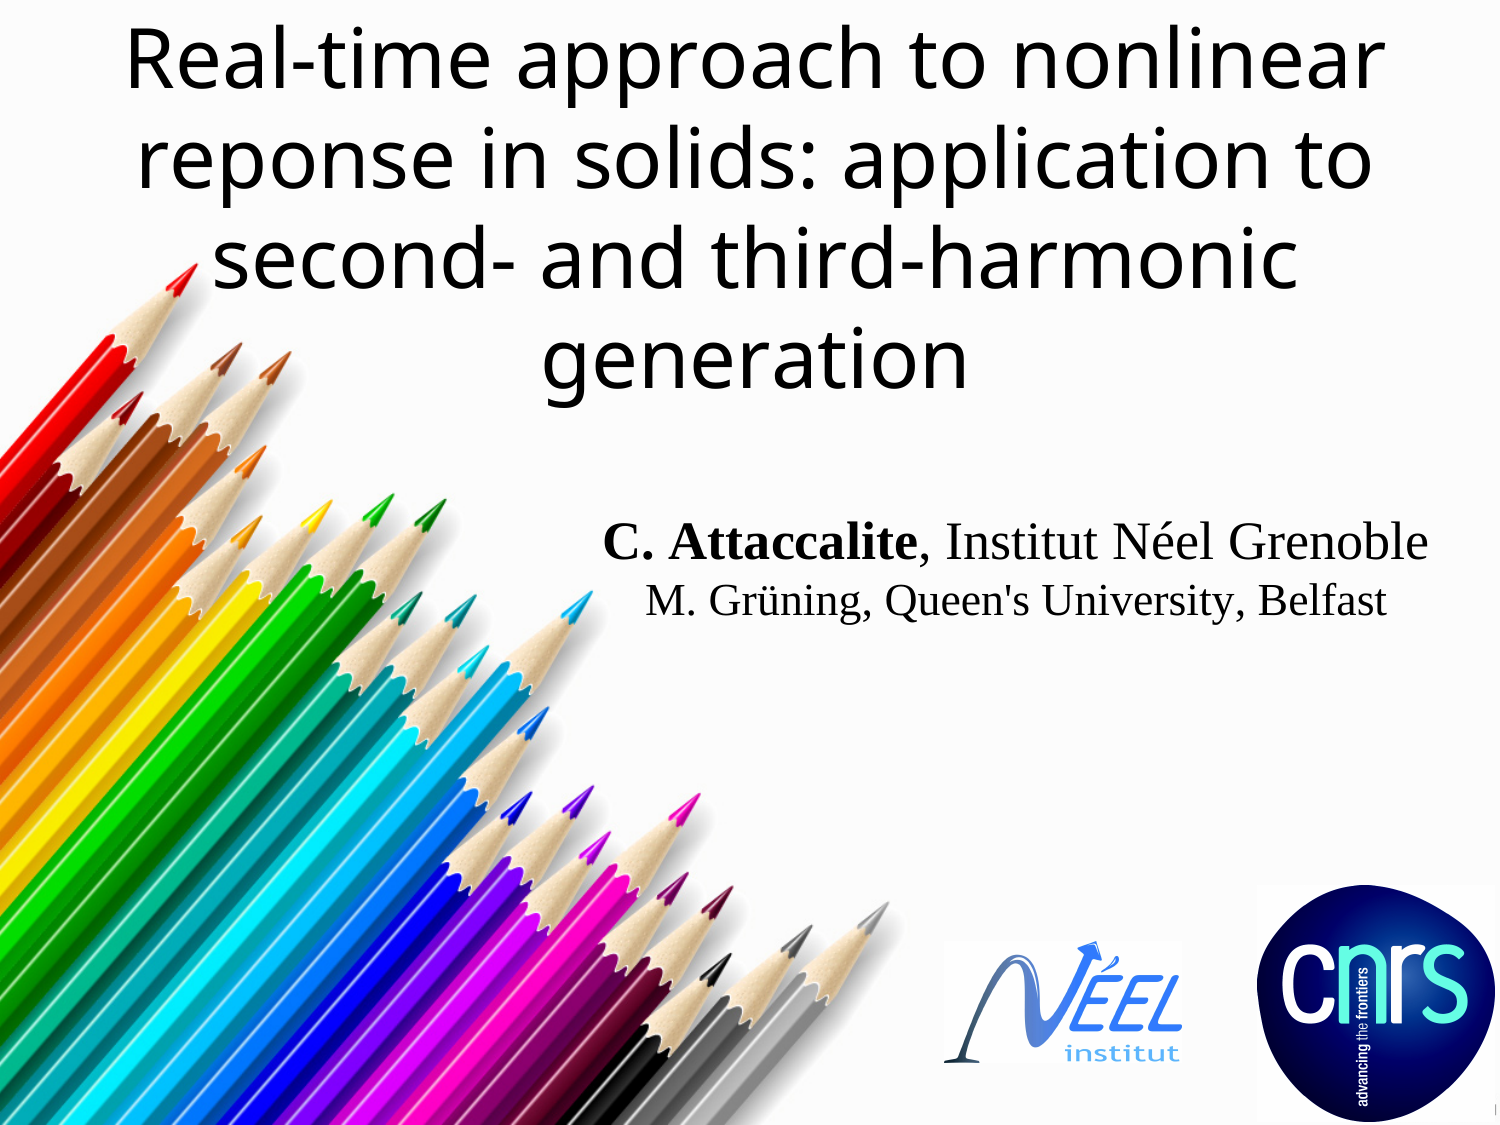

# Real-time approach to nonlinear reponse in solids: application to second- and third-harmonic generation
C. Attaccalite, Institut Néel Grenoble
M. Grüning, Queen's University, Belfast